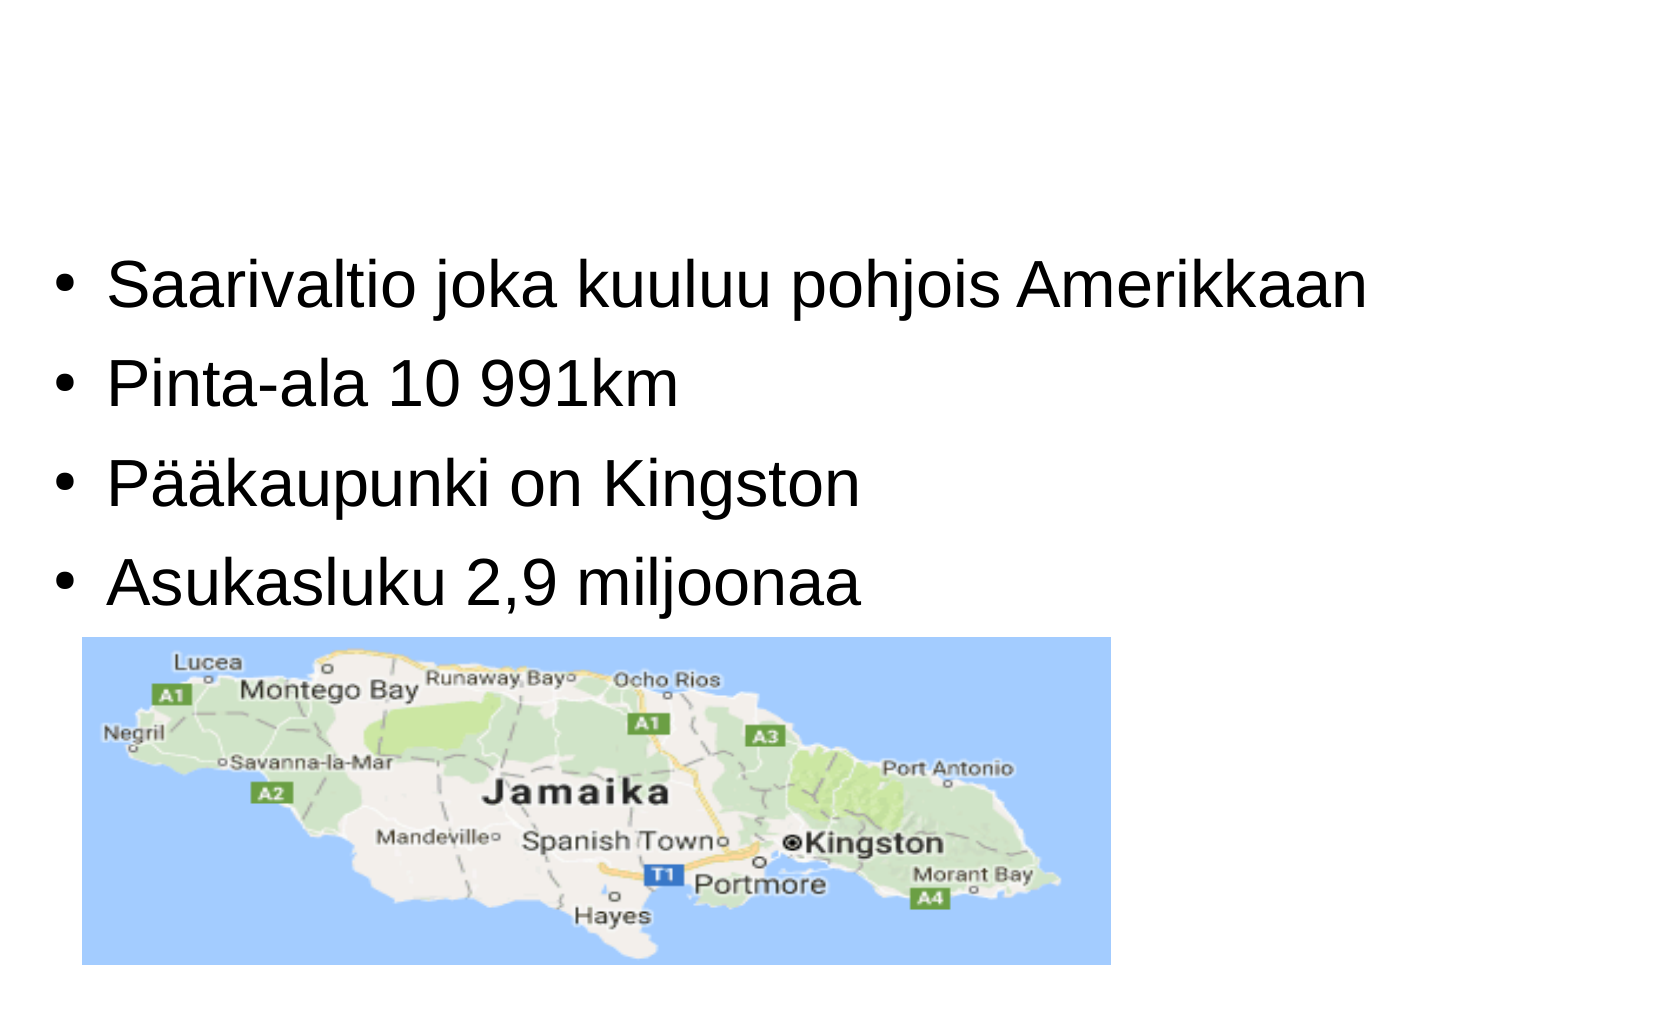

#
Saarivaltio joka kuuluu pohjois Amerikkaan
Pinta-ala 10 991km
Pääkaupunki on Kingston
Asukasluku 2,9 miljoonaa